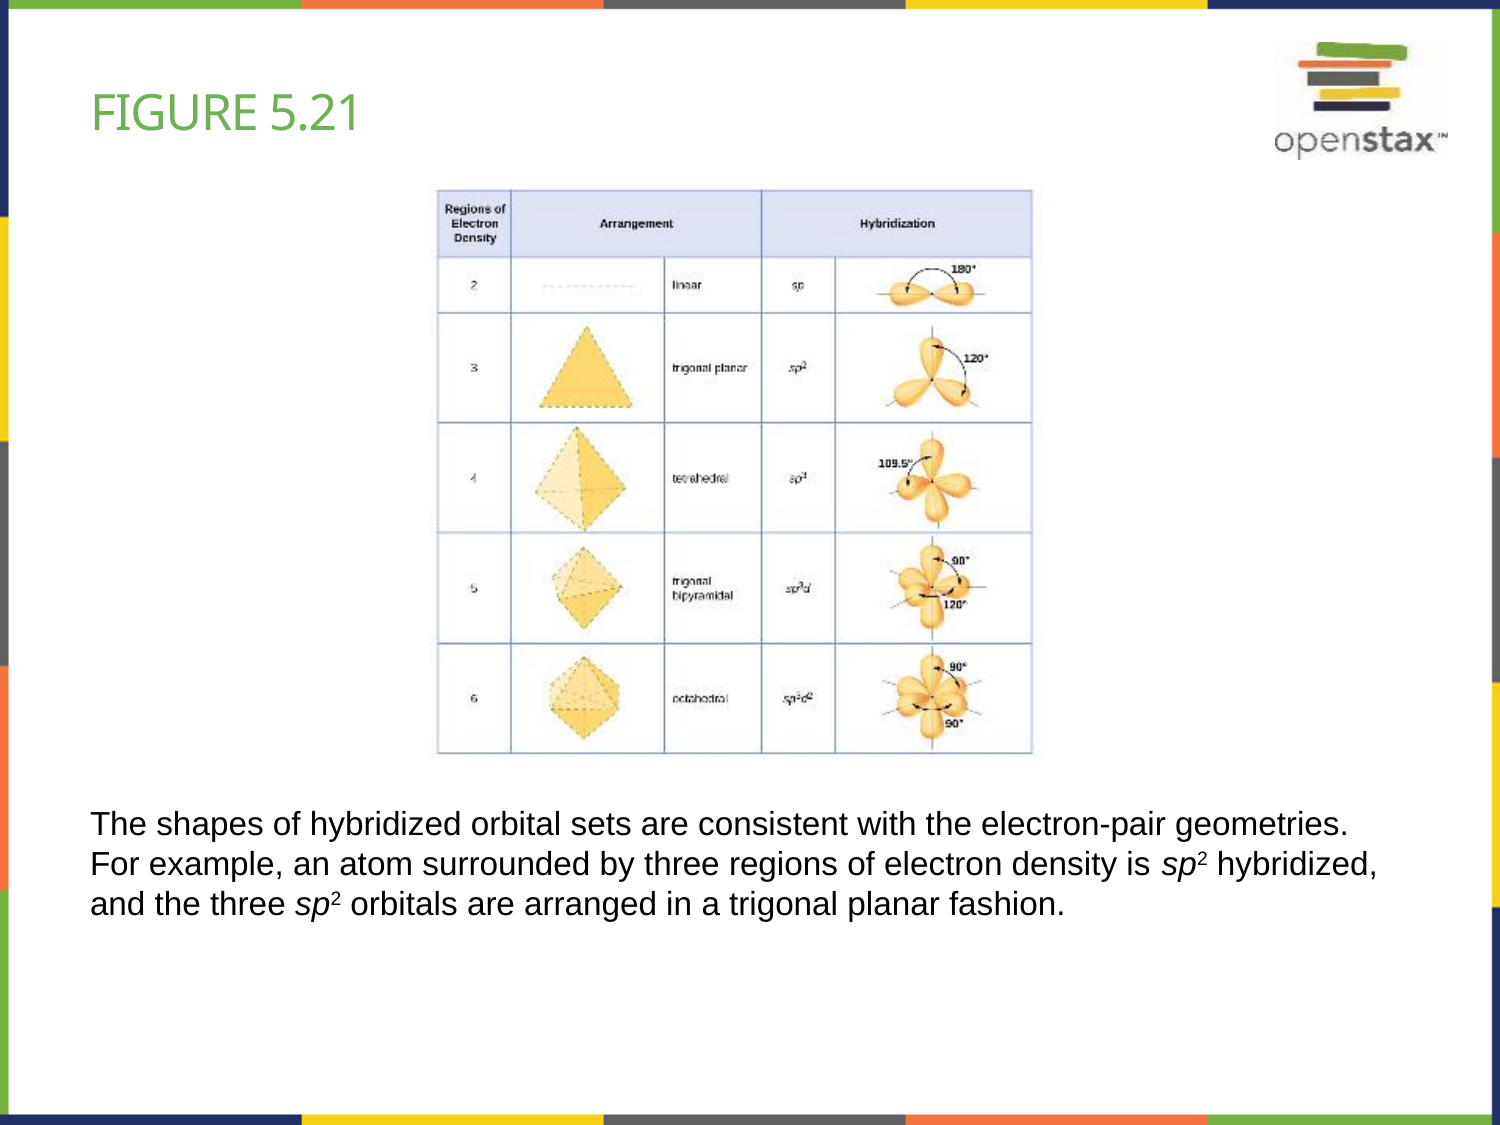

# Figure 5.21
The shapes of hybridized orbital sets are consistent with the electron-pair geometries. For example, an atom surrounded by three regions of electron density is sp2 hybridized, and the three sp2 orbitals are arranged in a trigonal planar fashion.